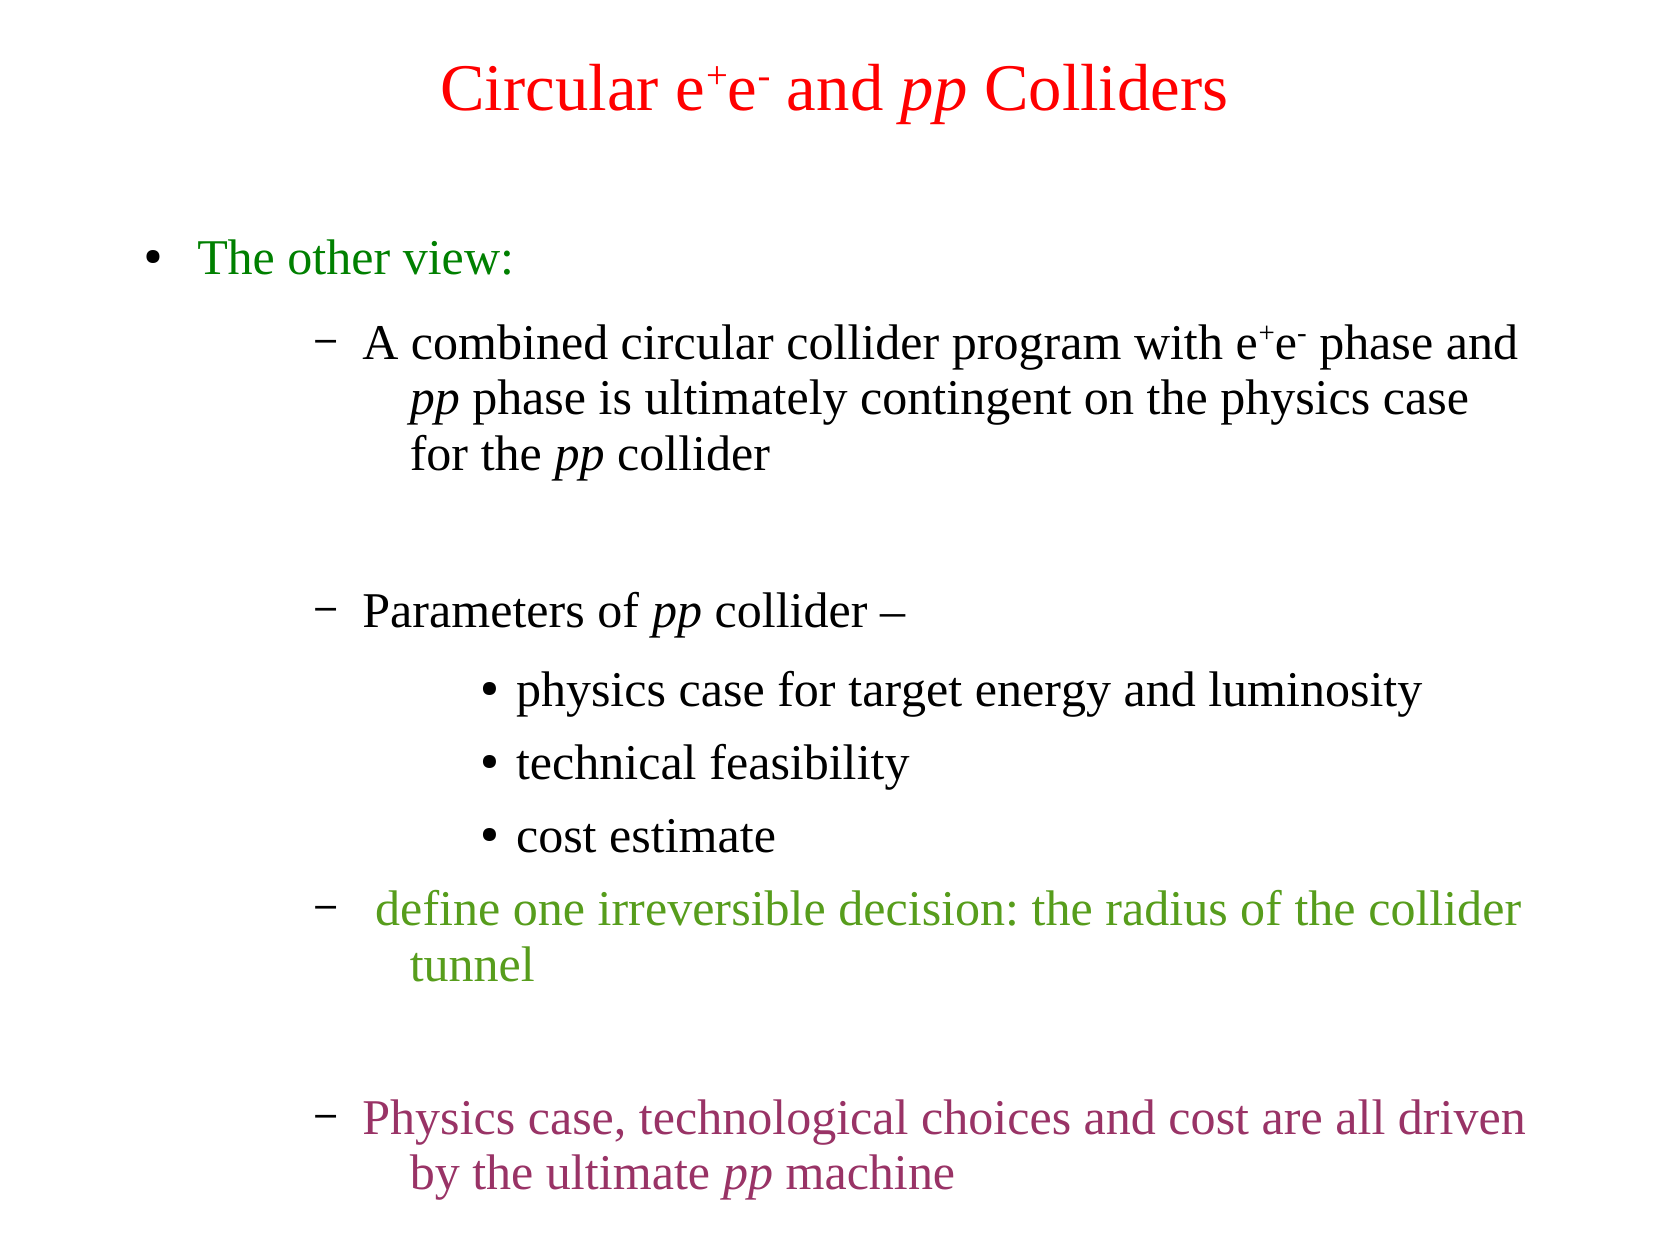

# Circular e+e- and pp Colliders
The other view:
A combined circular collider program with e+e- phase and pp phase is ultimately contingent on the physics case for the pp collider
Parameters of pp collider –
physics case for target energy and luminosity
technical feasibility
cost estimate
 define one irreversible decision: the radius of the collider tunnel
Physics case, technological choices and cost are all driven by the ultimate pp machine